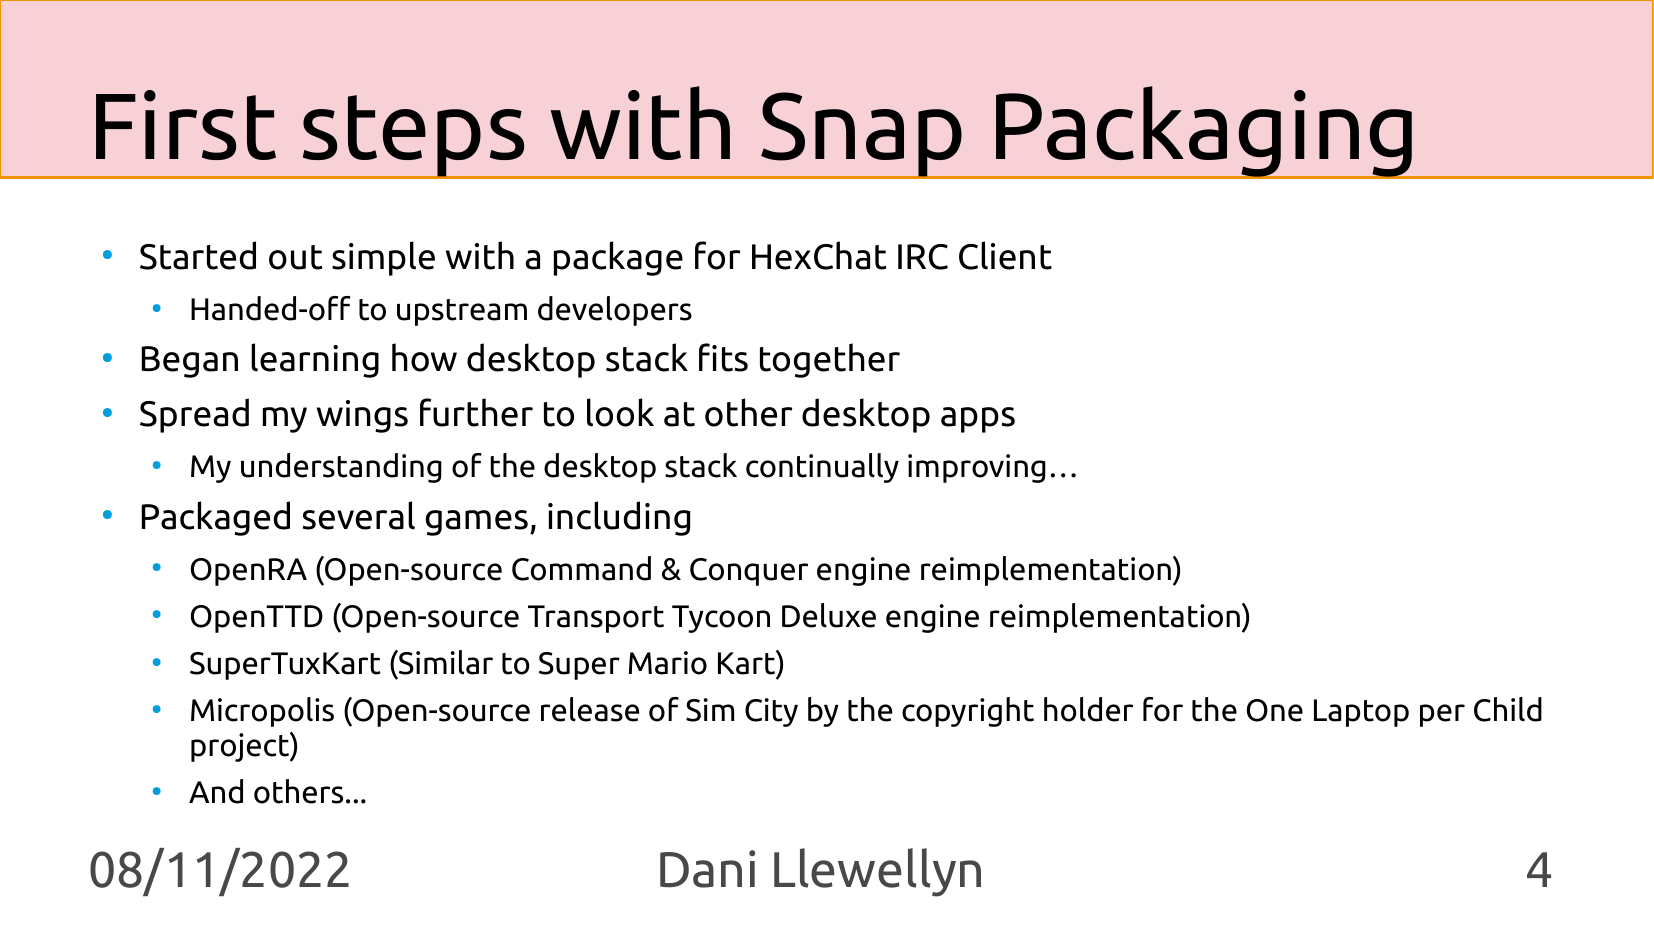

# First steps with Snap Packaging
Started out simple with a package for HexChat IRC Client
Handed-off to upstream developers
Began learning how desktop stack fits together
Spread my wings further to look at other desktop apps
My understanding of the desktop stack continually improving…
Packaged several games, including
OpenRA (Open-source Command & Conquer engine reimplementation)
OpenTTD (Open-source Transport Tycoon Deluxe engine reimplementation)
SuperTuxKart (Similar to Super Mario Kart)
Micropolis (Open-source release of Sim City by the copyright holder for the One Laptop per Child project)
And others...
08/11/2022
Dani Llewellyn
4